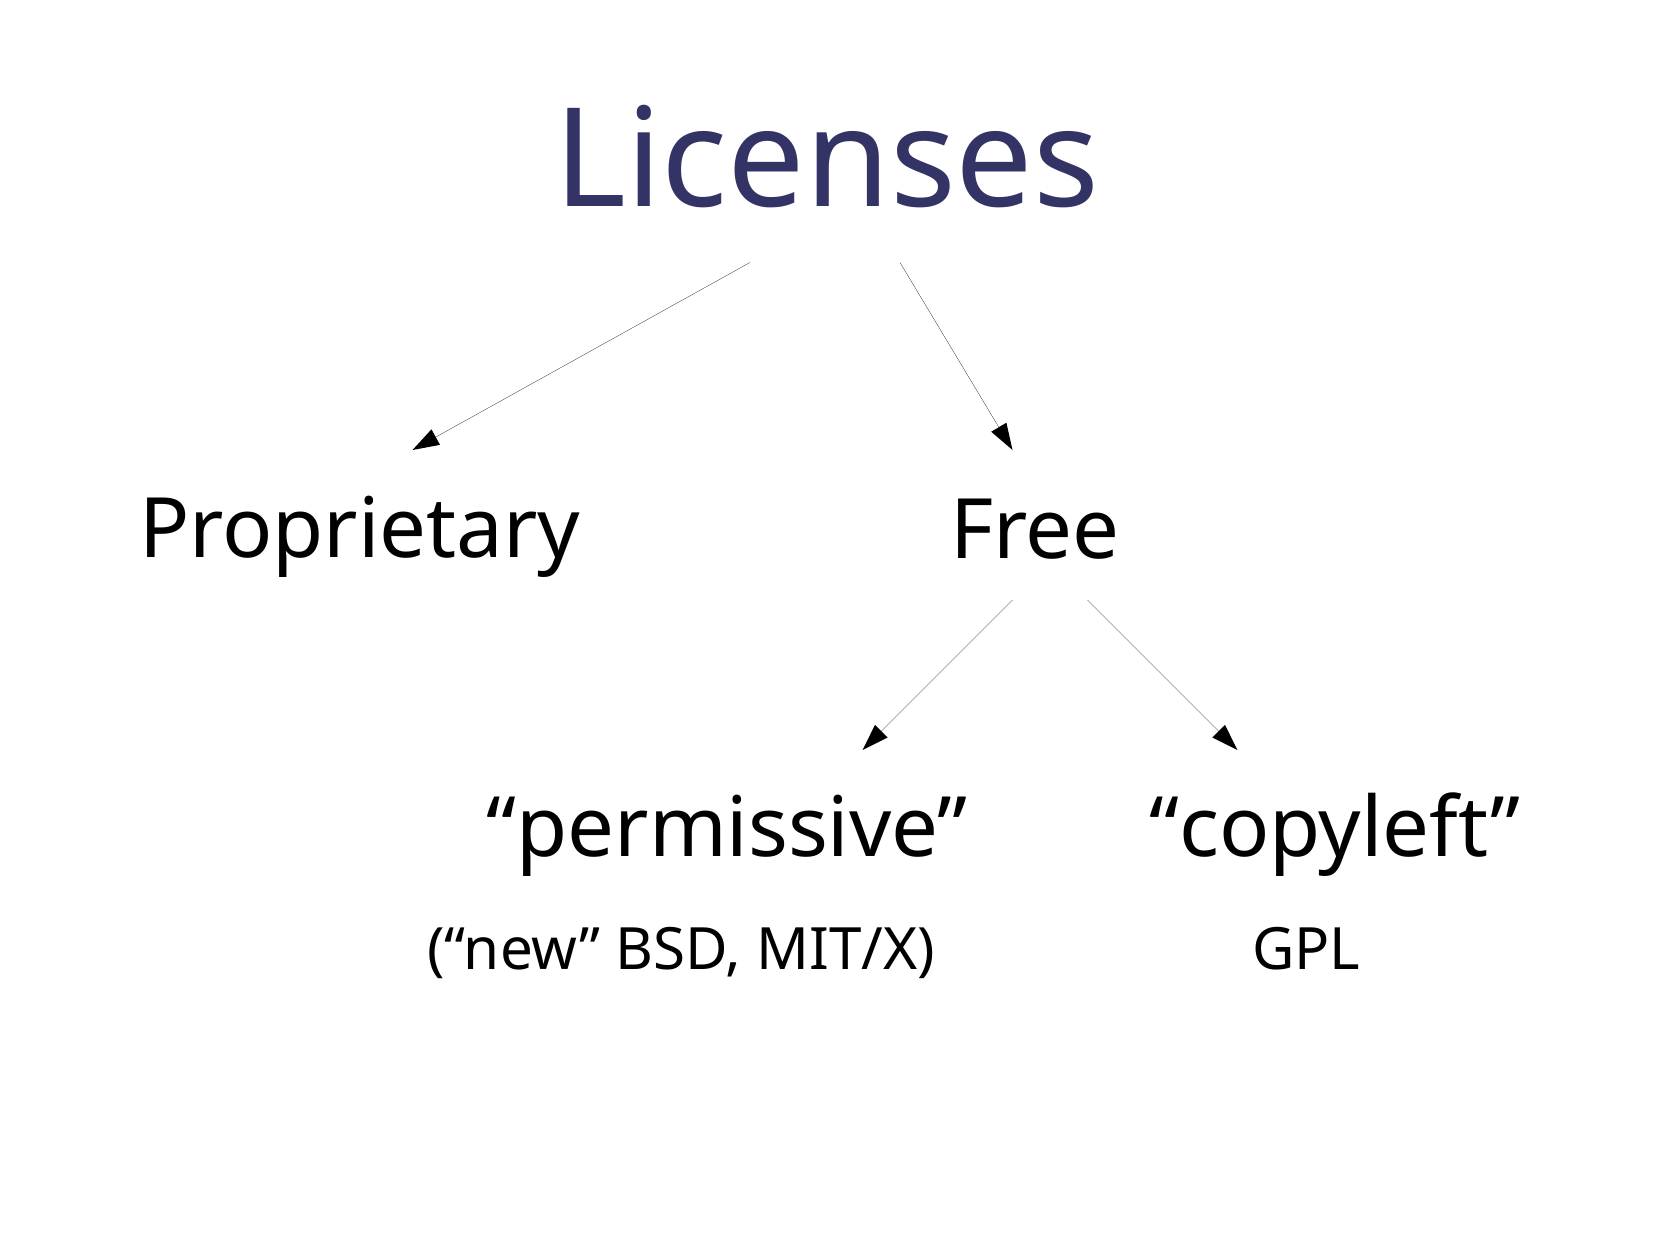

# Licenses
Proprietary
Free
“permissive”
“copyleft”
(“new” BSD, MIT/X)
GPL